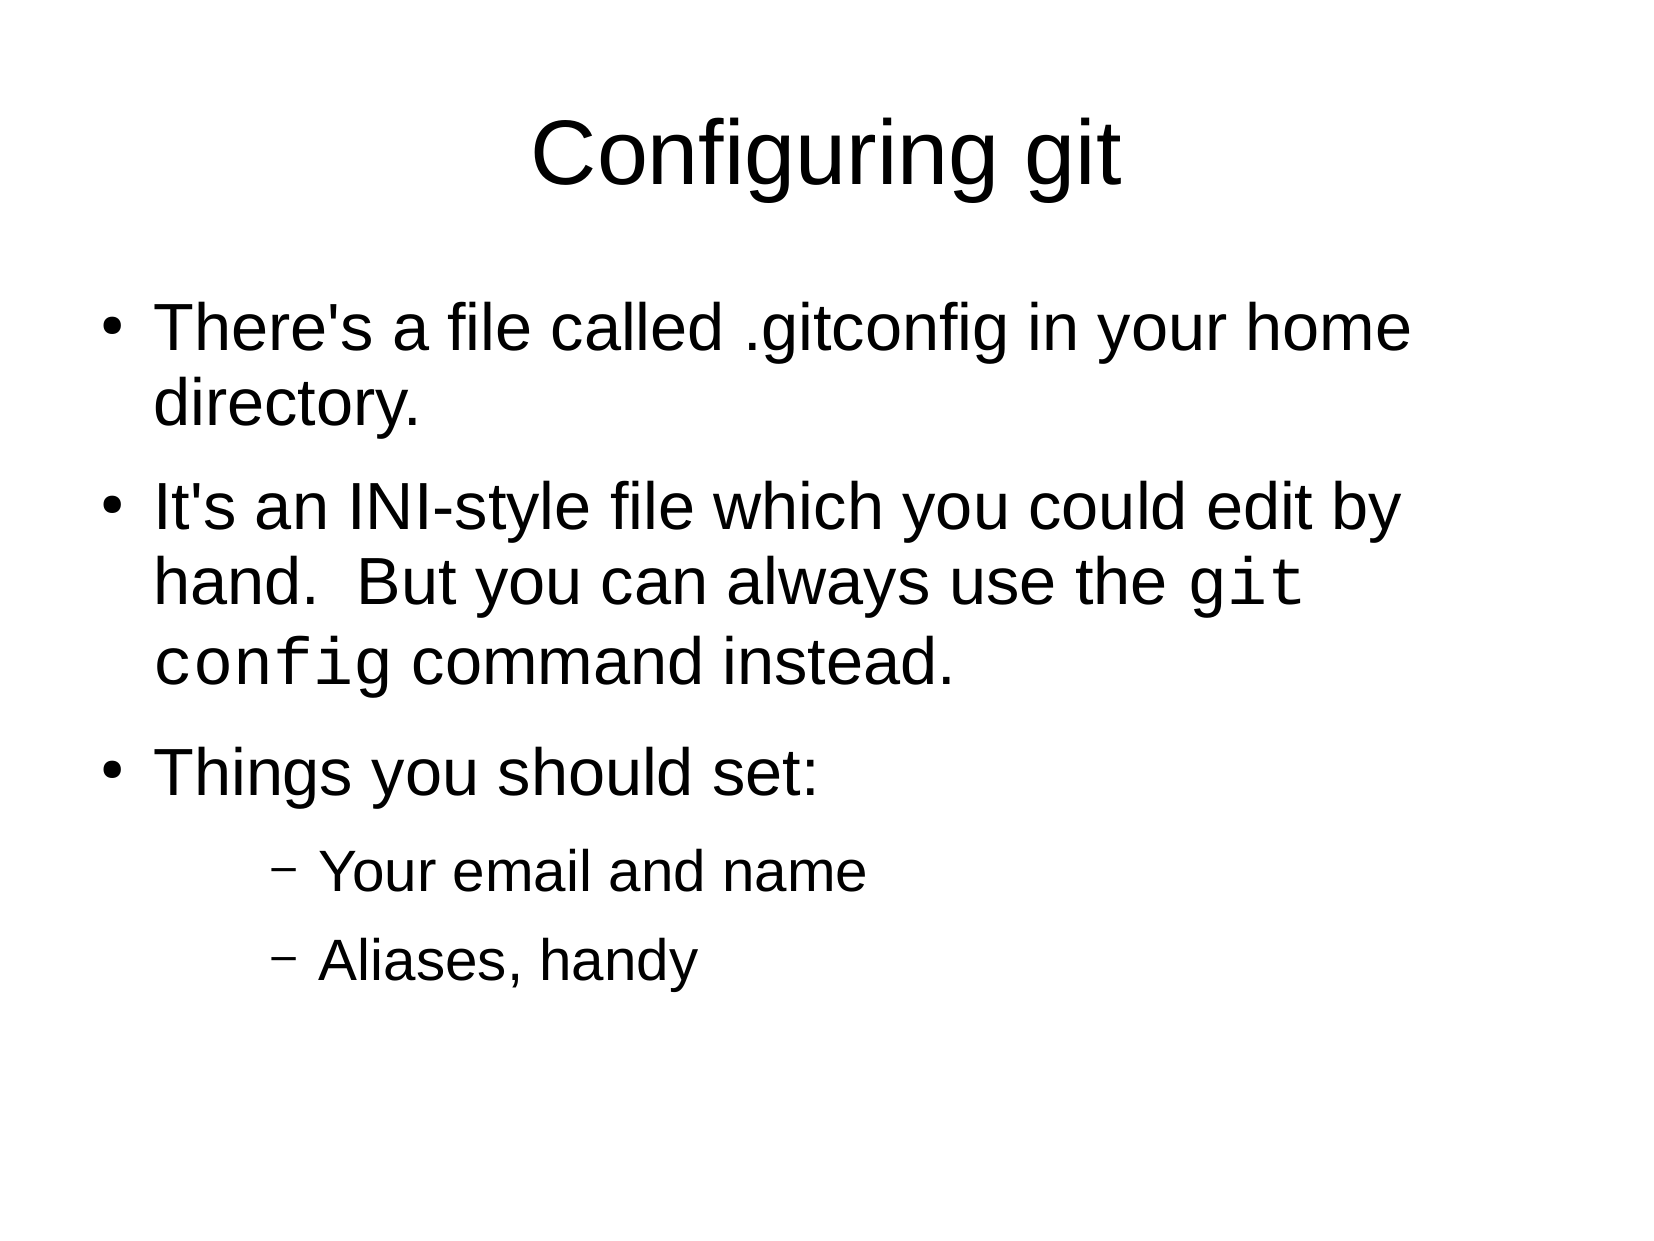

# Configuring git
There's a file called .gitconfig in your home directory.
It's an INI-style file which you could edit by hand. But you can always use the git config command instead.
Things you should set:
Your email and name
Aliases, handy